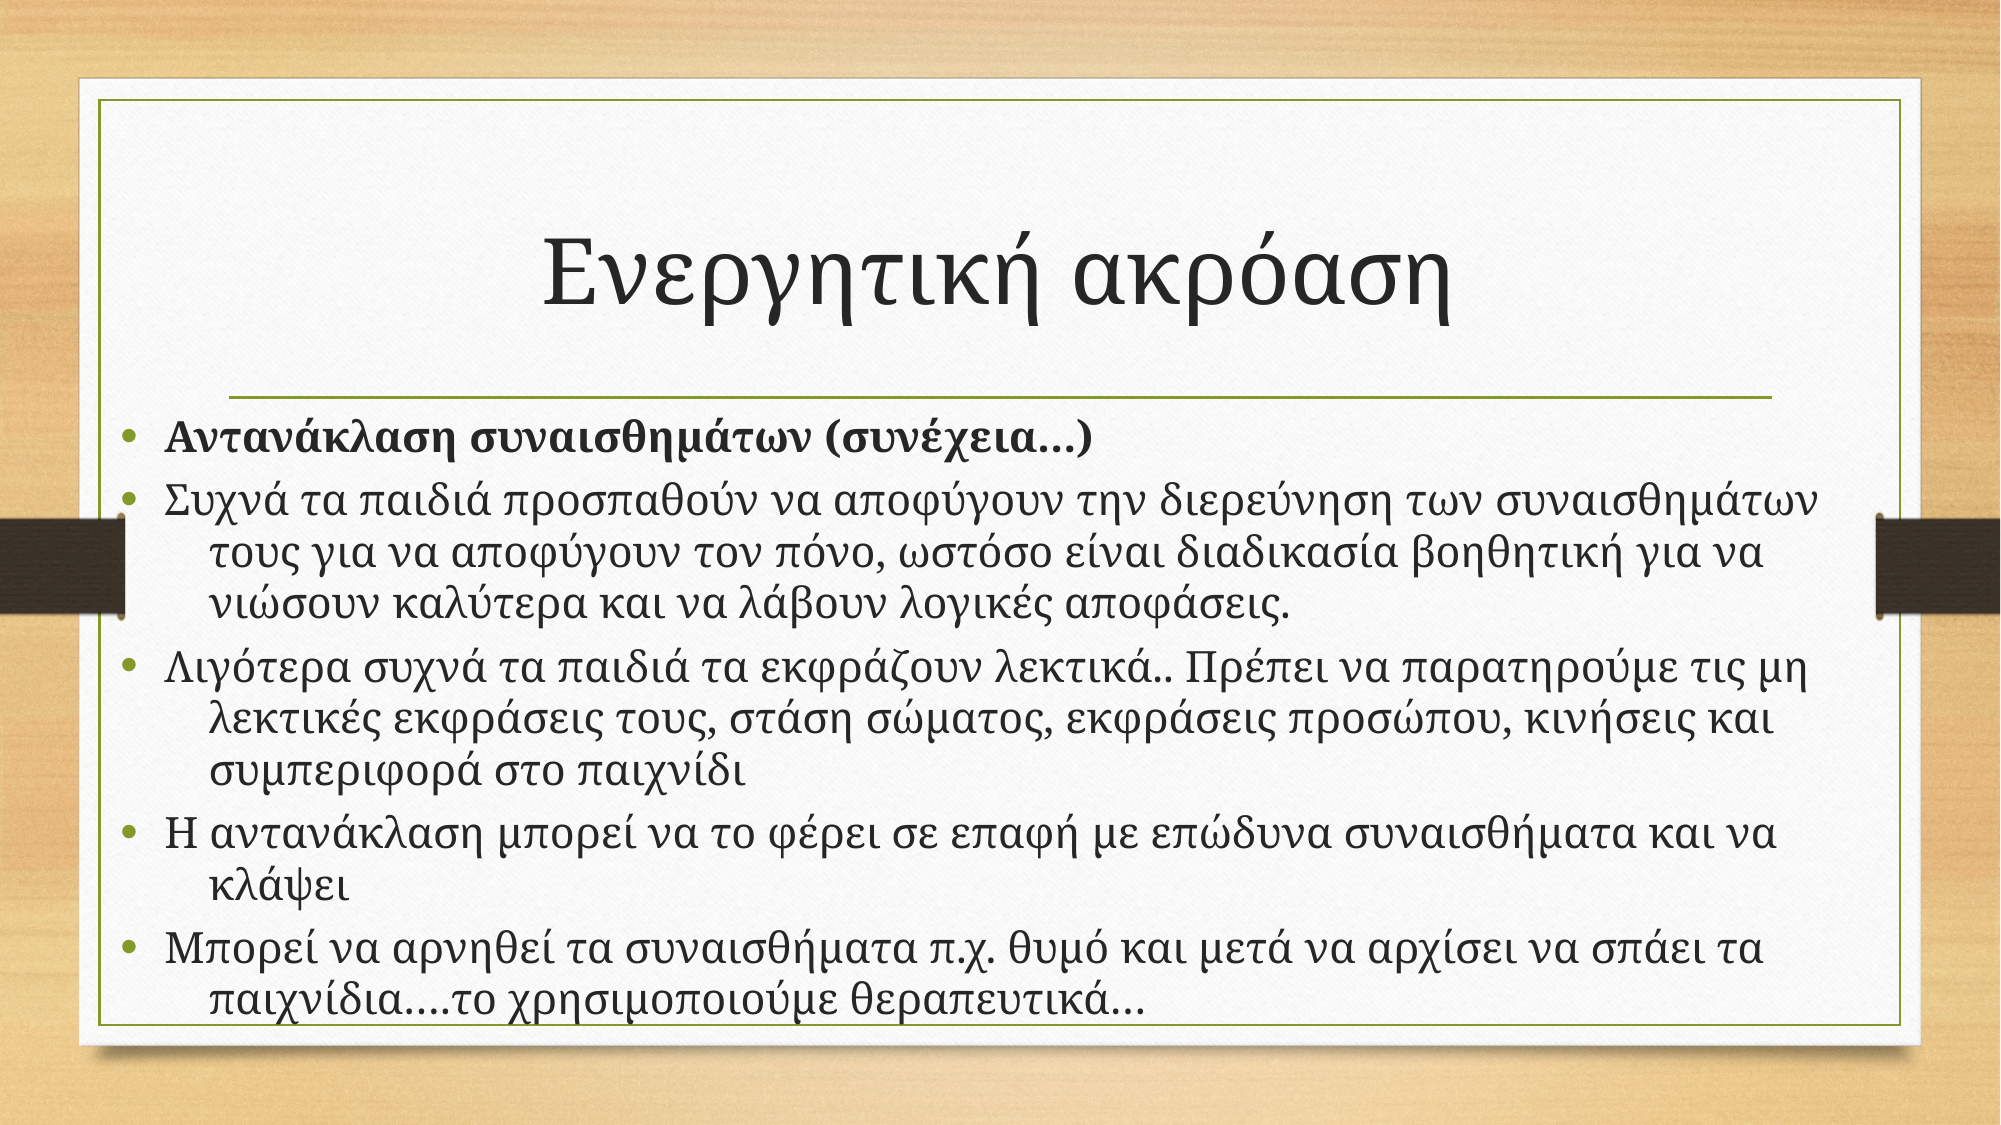

# Ενεργητική ακρόαση
Αντανάκλαση συναισθημάτων (συνέχεια…)
Συχνά τα παιδιά προσπαθούν να αποφύγουν την διερεύνηση των συναισθημάτων τους για να αποφύγουν τον πόνο, ωστόσο είναι διαδικασία βοηθητική για να νιώσουν καλύτερα και να λάβουν λογικές αποφάσεις.
Λιγότερα συχνά τα παιδιά τα εκφράζουν λεκτικά.. Πρέπει να παρατηρούμε τις μη λεκτικές εκφράσεις τους, στάση σώματος, εκφράσεις προσώπου, κινήσεις και συμπεριφορά στο παιχνίδι
Η αντανάκλαση μπορεί να το φέρει σε επαφή με επώδυνα συναισθήματα και να κλάψει
Μπορεί να αρνηθεί τα συναισθήματα π.χ. θυμό και μετά να αρχίσει να σπάει τα παιχνίδια….το χρησιμοποιούμε θεραπευτικά…